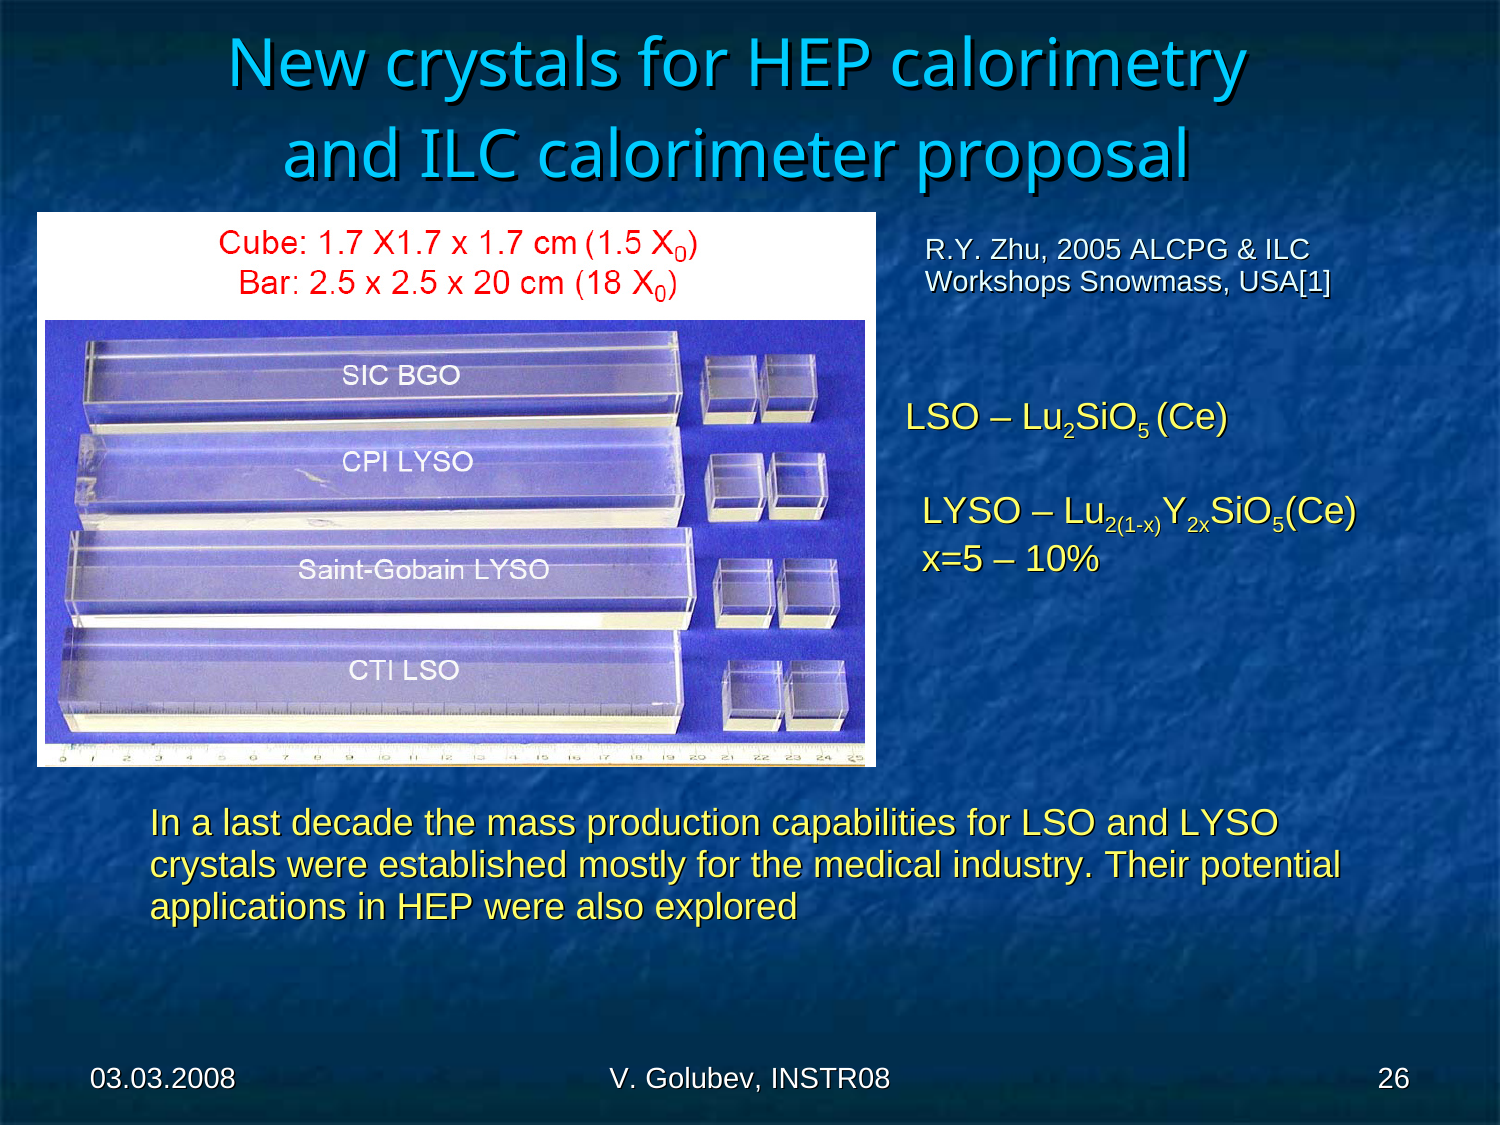

# New crystals for HEP calorimetry and ILC calorimeter proposal
R.Y. Zhu, 2005 ALCPG & ILC
Workshops Snowmass, USA[1]
LSO – Lu2SiO5 (Ce)
LYSO – Lu2(1-x)Y2xSiO5(Ce)
x=5 – 10%
In a last decade the mass production capabilities for LSO and LYSO crystals were established mostly for the medical industry. Their potential applications in HEP were also explored
03.03.2008
V. Golubev, INSTR08
26